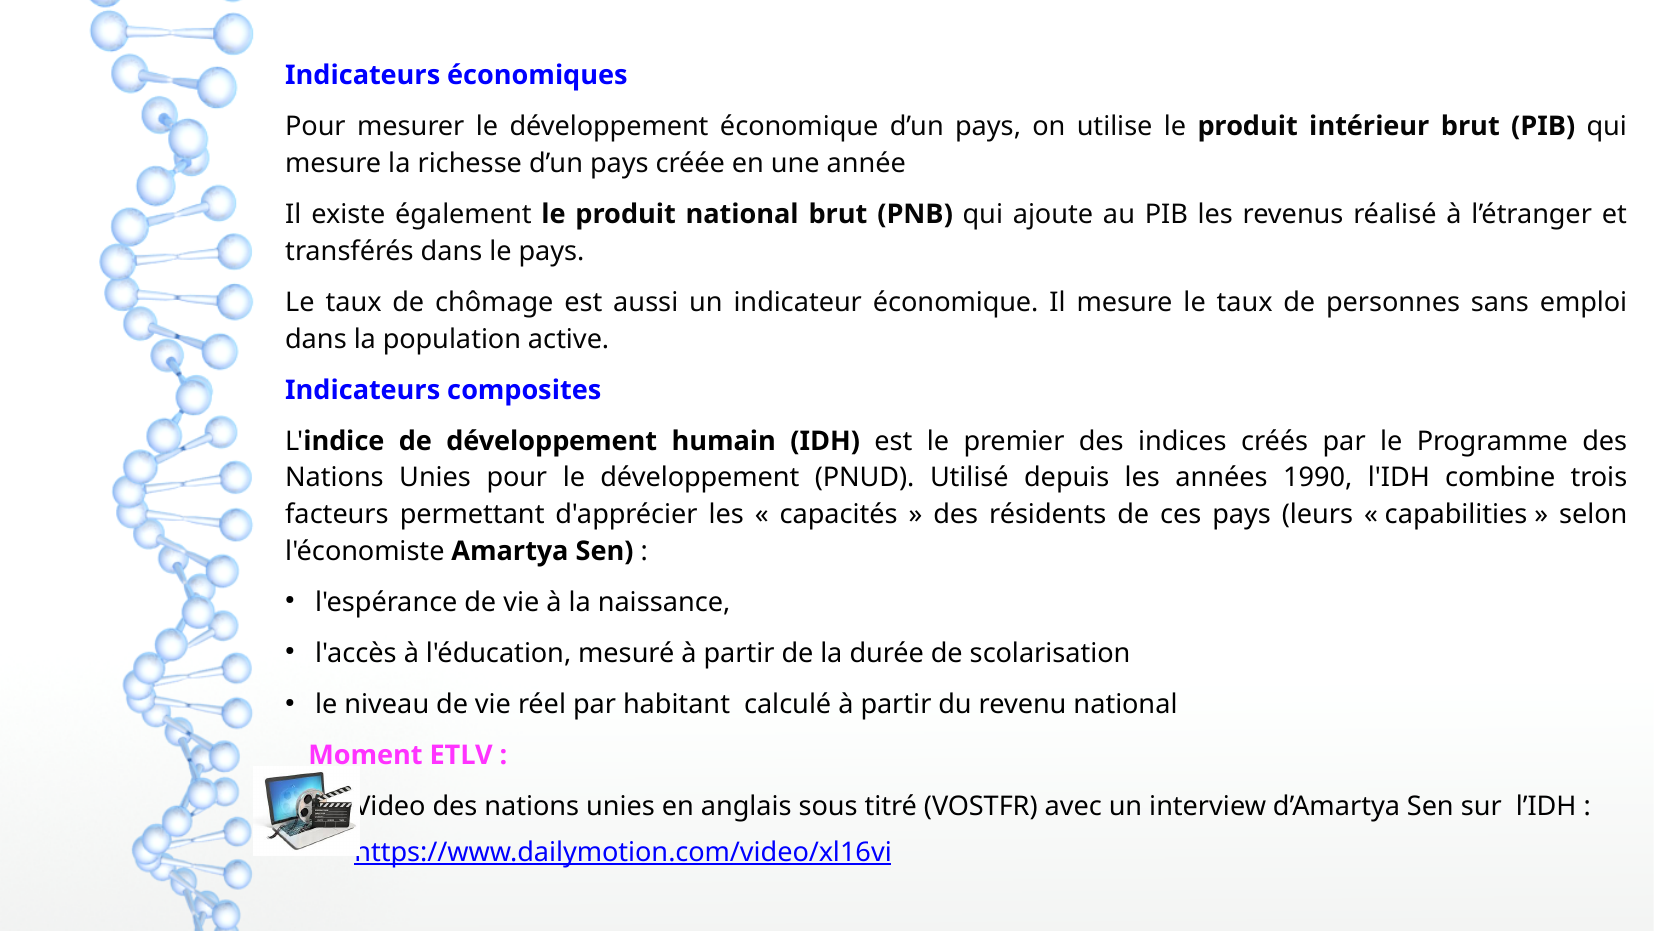

# Indicateurs économiques
Pour mesurer le développement économique d’un pays, on utilise le produit intérieur brut (PIB) qui mesure la richesse d’un pays créée en une année
Il existe également le produit national brut (PNB) qui ajoute au PIB les revenus réalisé à l’étranger et transférés dans le pays.
Le taux de chômage est aussi un indicateur économique. Il mesure le taux de personnes sans emploi dans la population active.
Indicateurs composites
L'indice de développement humain (IDH) est le premier des indices créés par le Programme des Nations Unies pour le développement (PNUD). Utilisé depuis les années 1990, l'IDH combine trois facteurs permettant d'apprécier les « capacités » des résidents de ces pays (leurs « capabilities » selon l'économiste Amartya Sen) :
 l'espérance de vie à la naissance,
 l'accès à l'éducation, mesuré à partir de la durée de scolarisation
 le niveau de vie réel par habitant calculé à partir du revenu national
Moment ETLV :
Video des nations unies en anglais sous titré (VOSTFR) avec un interview d’Amartya Sen sur l’IDH :
https://www.dailymotion.com/video/xl16vi